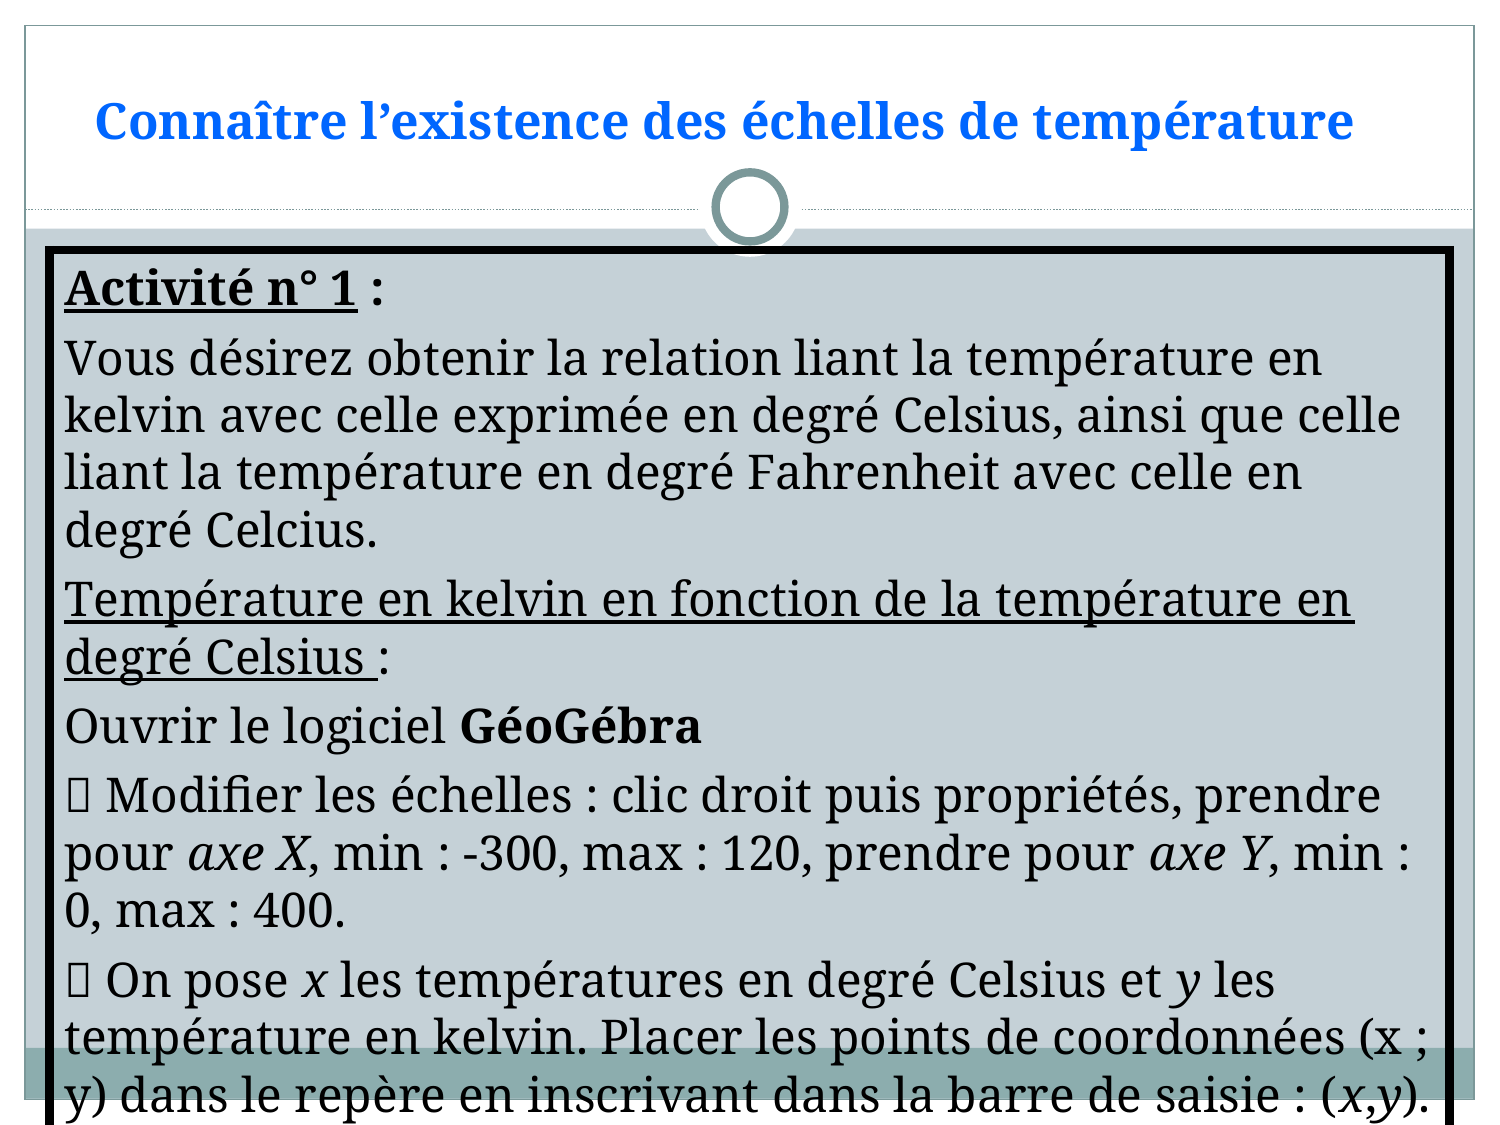

# Connaître l’existence des échelles de température
| Activité n° 1 : Vous désirez obtenir la relation liant la température en kelvin avec celle exprimée en degré Celsius, ainsi que celle liant la température en degré Fahrenheit avec celle en degré Celcius. Température en kelvin en fonction de la température en degré Celsius : Ouvrir le logiciel GéoGébra  Modifier les échelles : clic droit puis propriétés, prendre pour axe X, min : -300, max : 120, prendre pour axe Y, min : 0, max : 400.  On pose x les températures en degré Celsius et y les température en kelvin. Placer les points de coordonnées (x ; y) dans le repère en inscrivant dans la barre de saisie : (x,y). |
| --- |